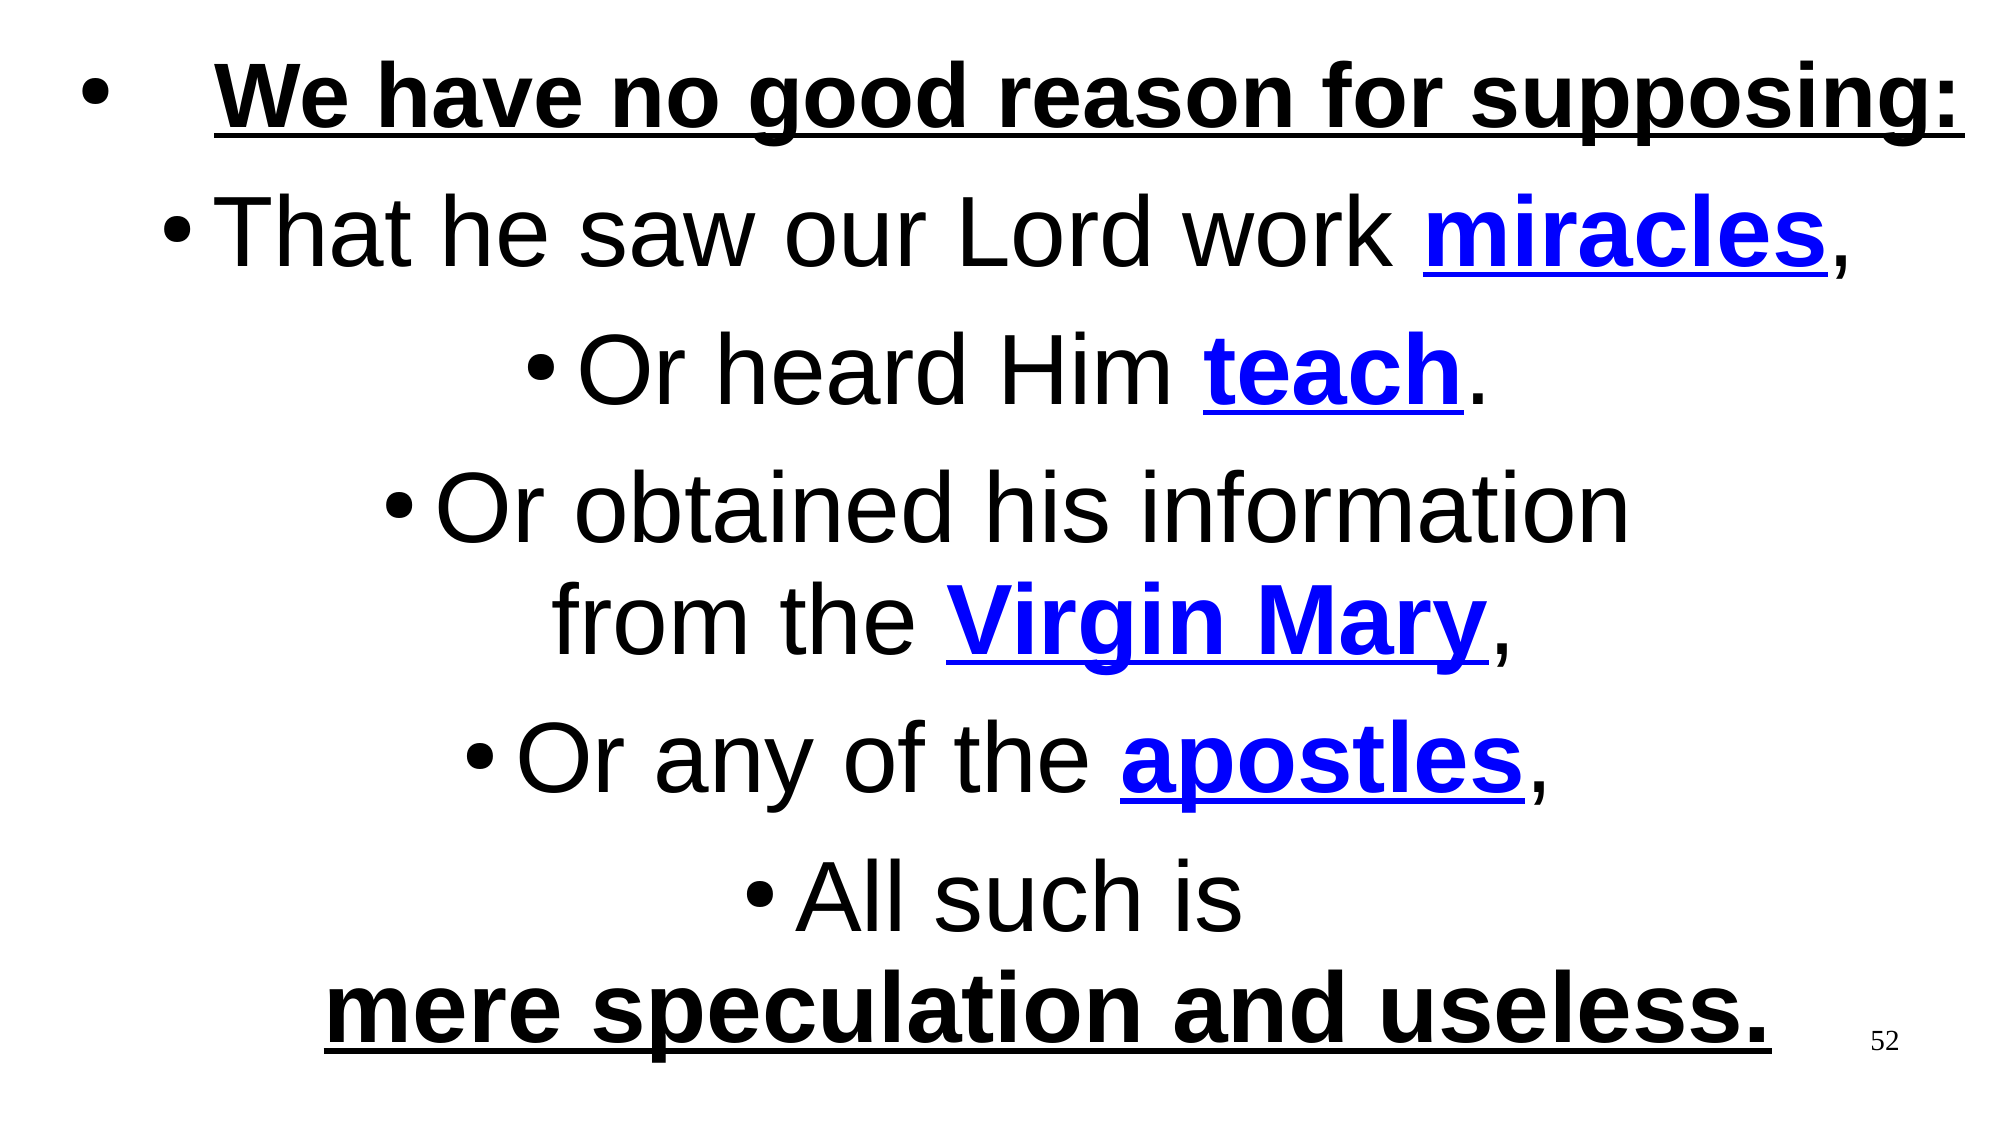

# We have no good reason for supposing:
That he saw our Lord work miracles,
Or heard Him teach.
Or obtained his information
from the Virgin Mary,
Or any of the apostles,
All such is
mere speculation and useless.
52